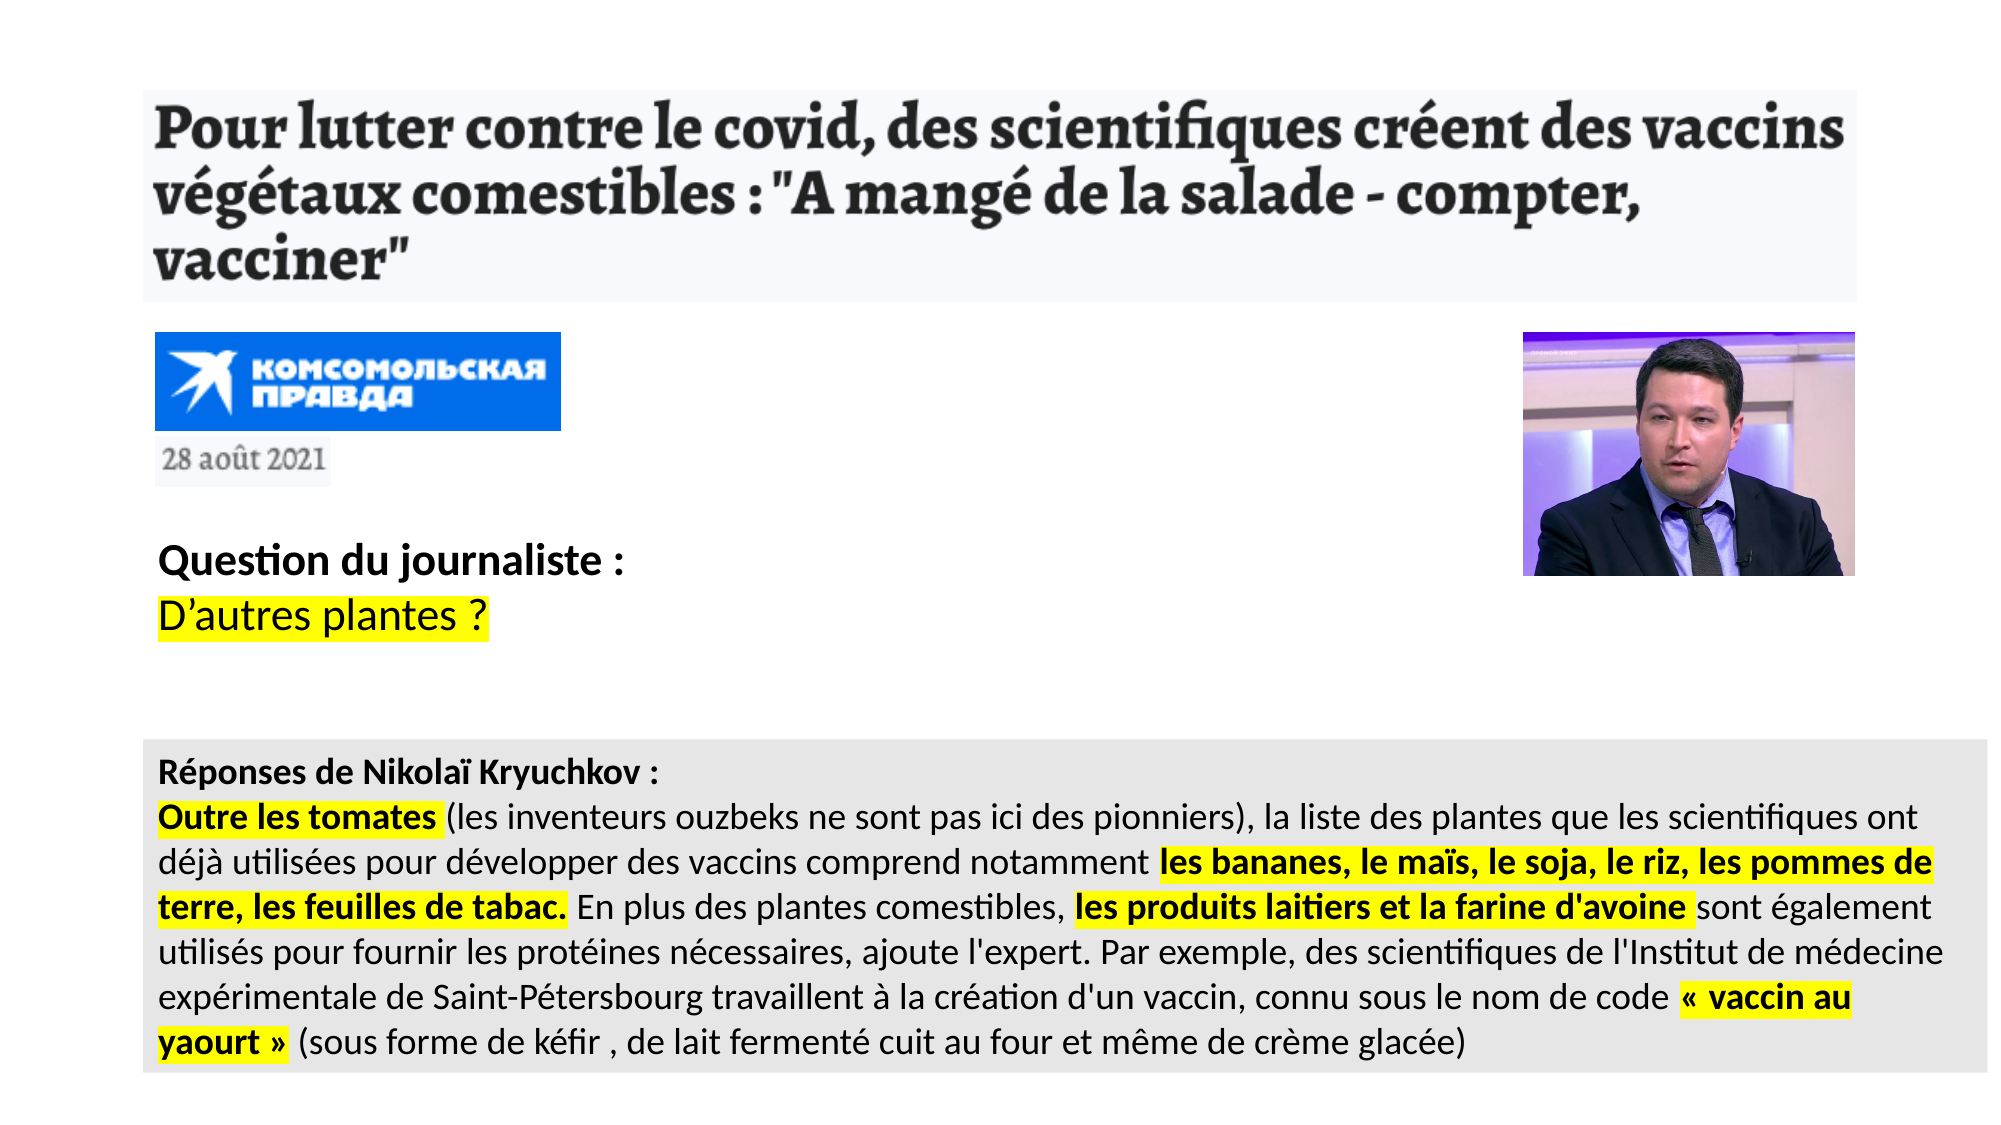

Question du journaliste :
D’autres plantes ?
Réponses de Nikolaï Kryuchkov :
Outre les tomates (les inventeurs ouzbeks ne sont pas ici des pionniers), la liste des plantes que les scientifiques ont déjà utilisées pour développer des vaccins comprend notamment les bananes, le maïs, le soja, le riz, les pommes de terre, les feuilles de tabac. En plus des plantes comestibles, les produits laitiers et la farine d'avoine sont également utilisés pour fournir les protéines nécessaires, ajoute l'expert. Par exemple, des scientifiques de l'Institut de médecine expérimentale de Saint-Pétersbourg travaillent à la création d'un vaccin, connu sous le nom de code « vaccin au yaourt » (sous forme de kéfir , de lait fermenté cuit au four et même de crème glacée)